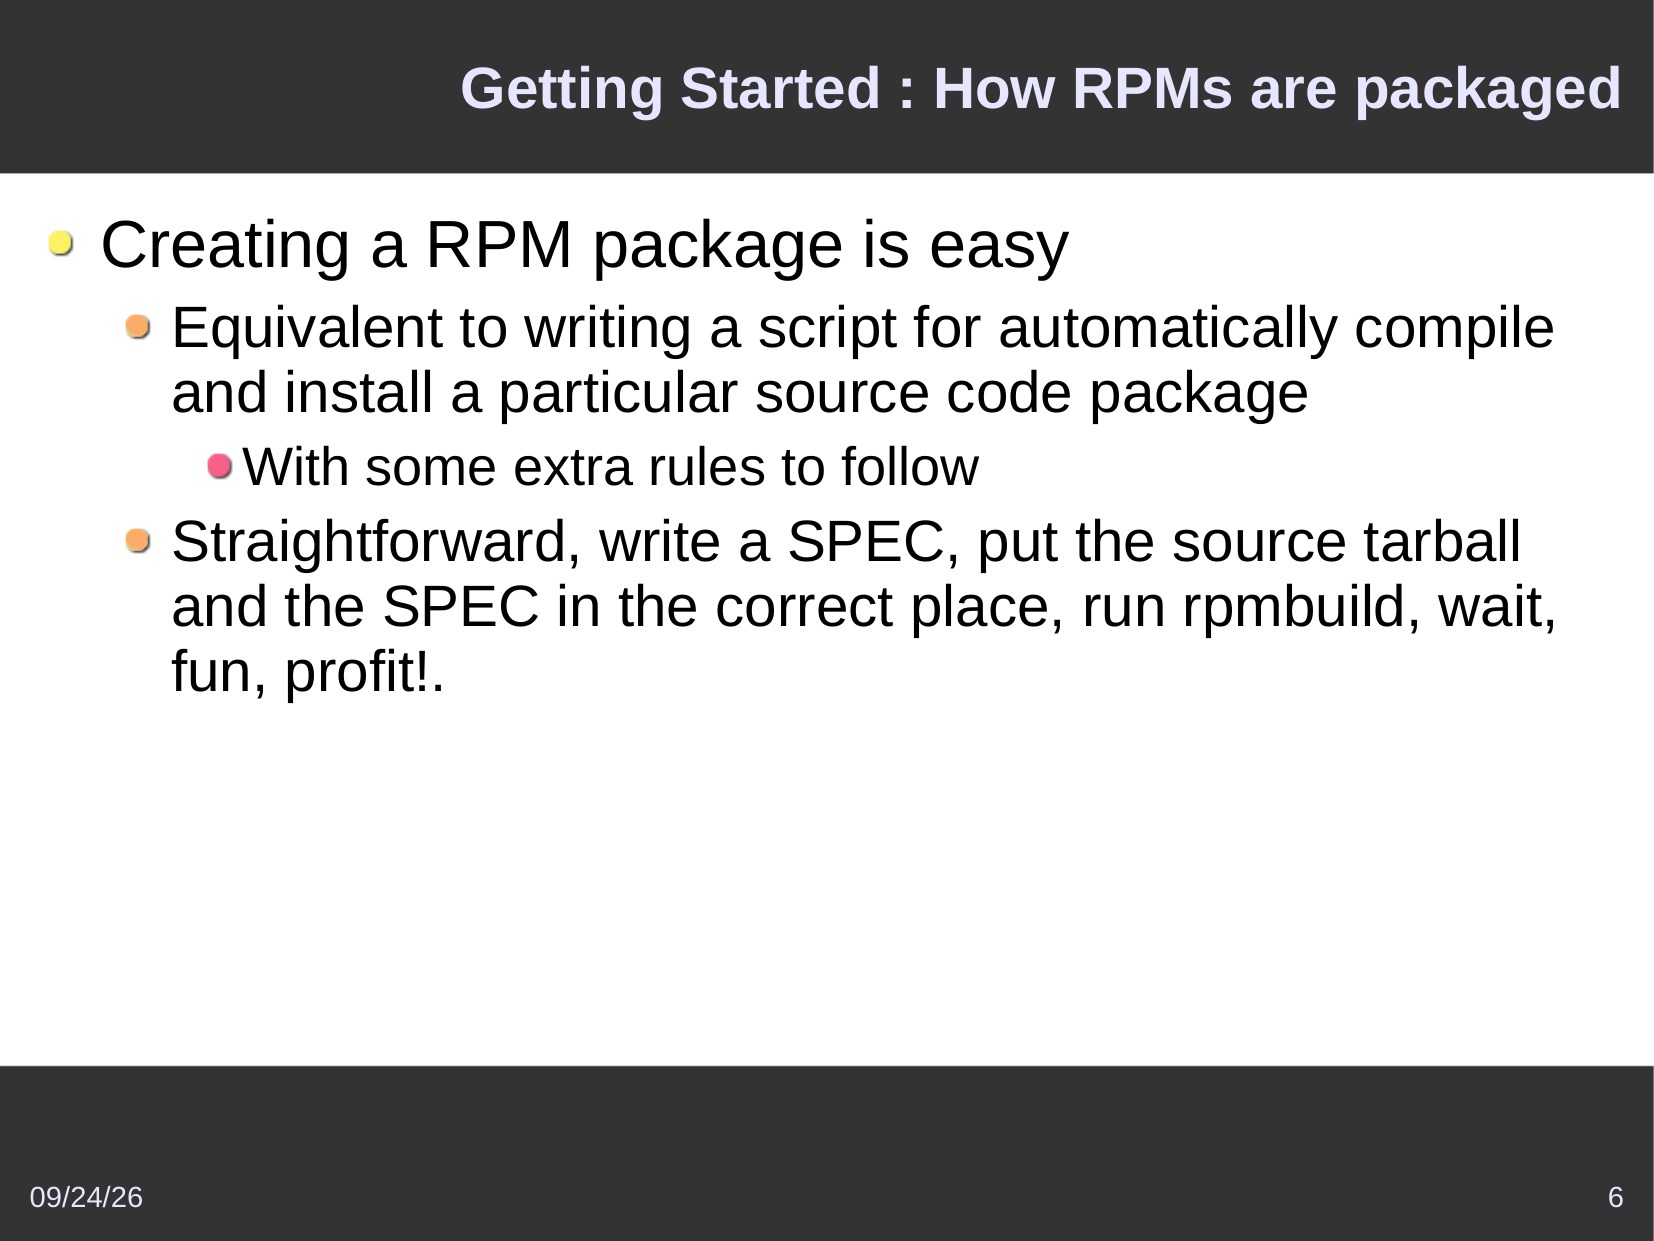

# Getting Started : How RPMs are packaged
Creating a RPM package is easy
Equivalent to writing a script for automatically compile and install a particular source code package
With some extra rules to follow
Straightforward, write a SPEC, put the source tarball and the SPEC in the correct place, run rpmbuild, wait, fun, profit!.
6